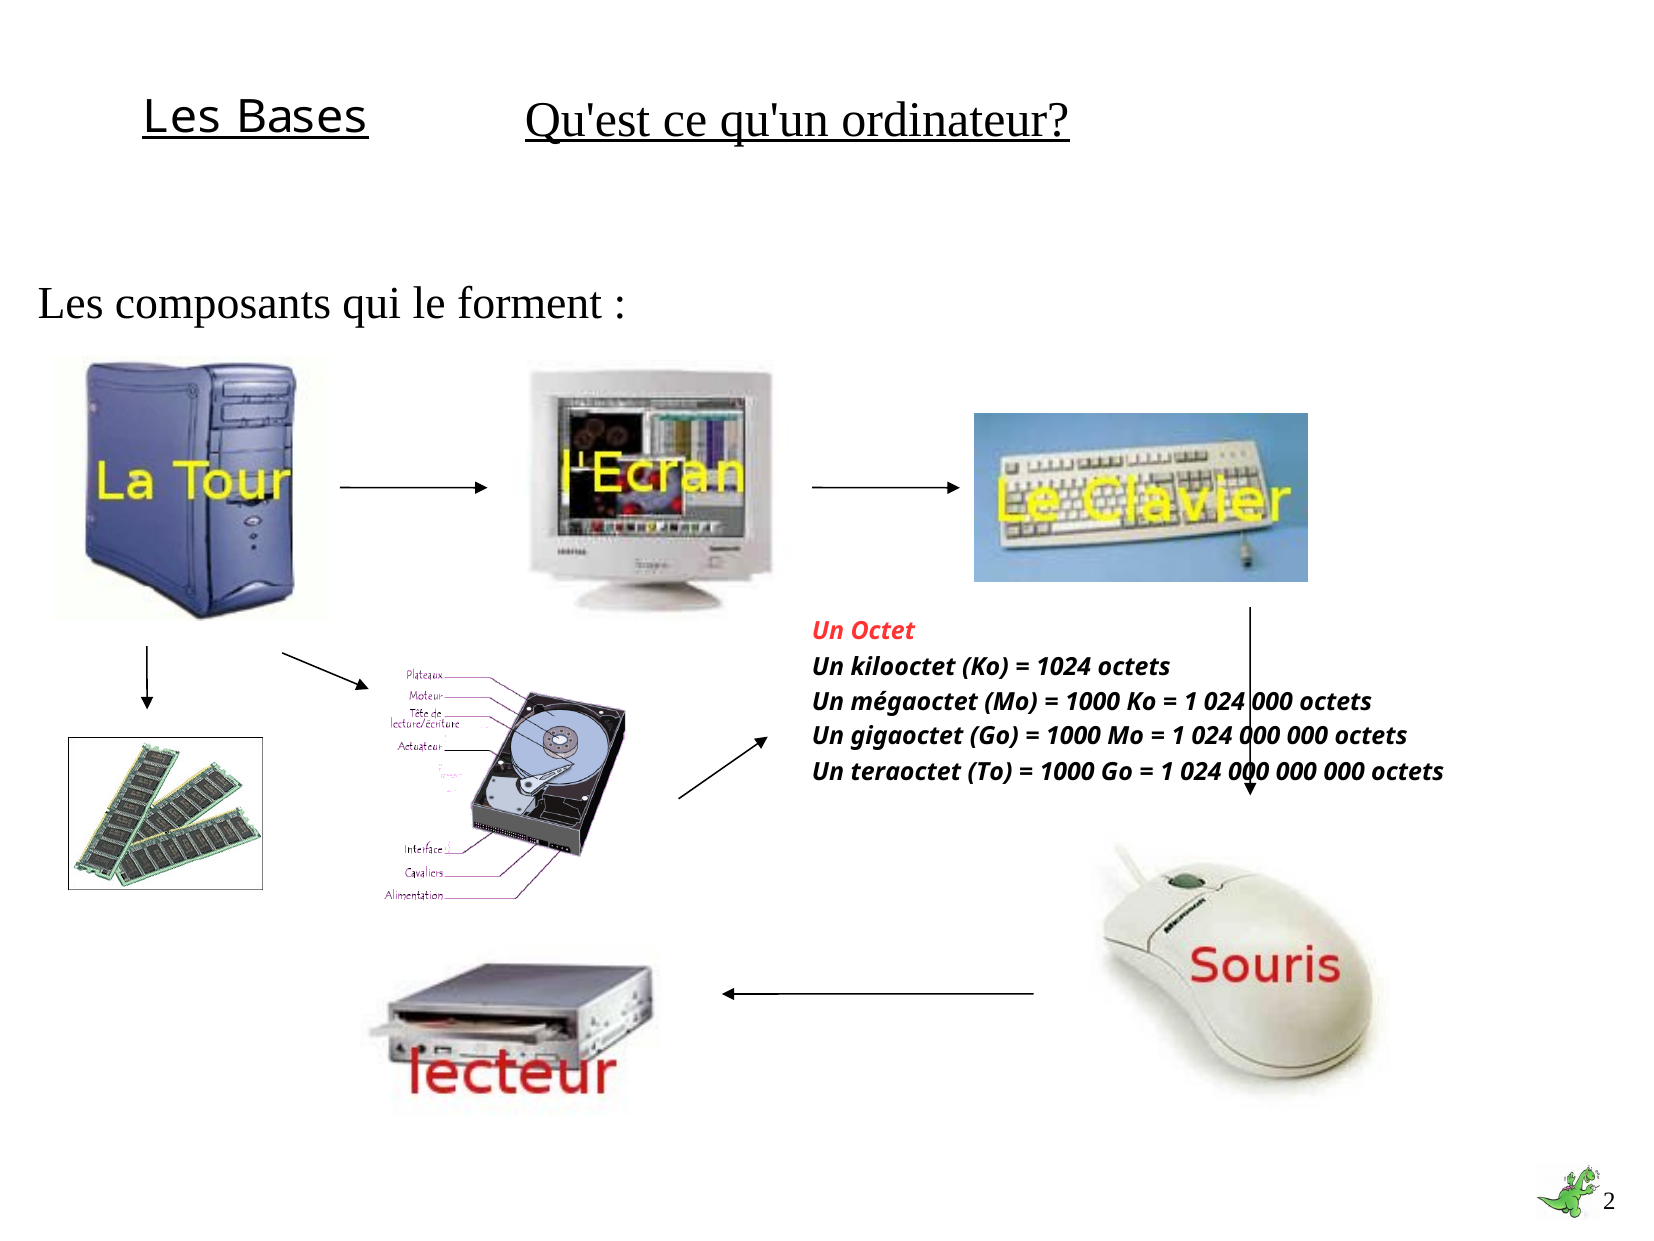

Qu'est ce qu'un ordinateur?
Les composants qui le forment :
Un Octet
Un kilooctet (Ko) = 1024 octets
Un mégaoctet (Mo) = 1000 Ko = 1 024 000 octets
Un gigaoctet (Go) = 1000 Mo = 1 024 000 000 octets
Un teraoctet (To) = 1000 Go = 1 024 000 000 000 octets
2